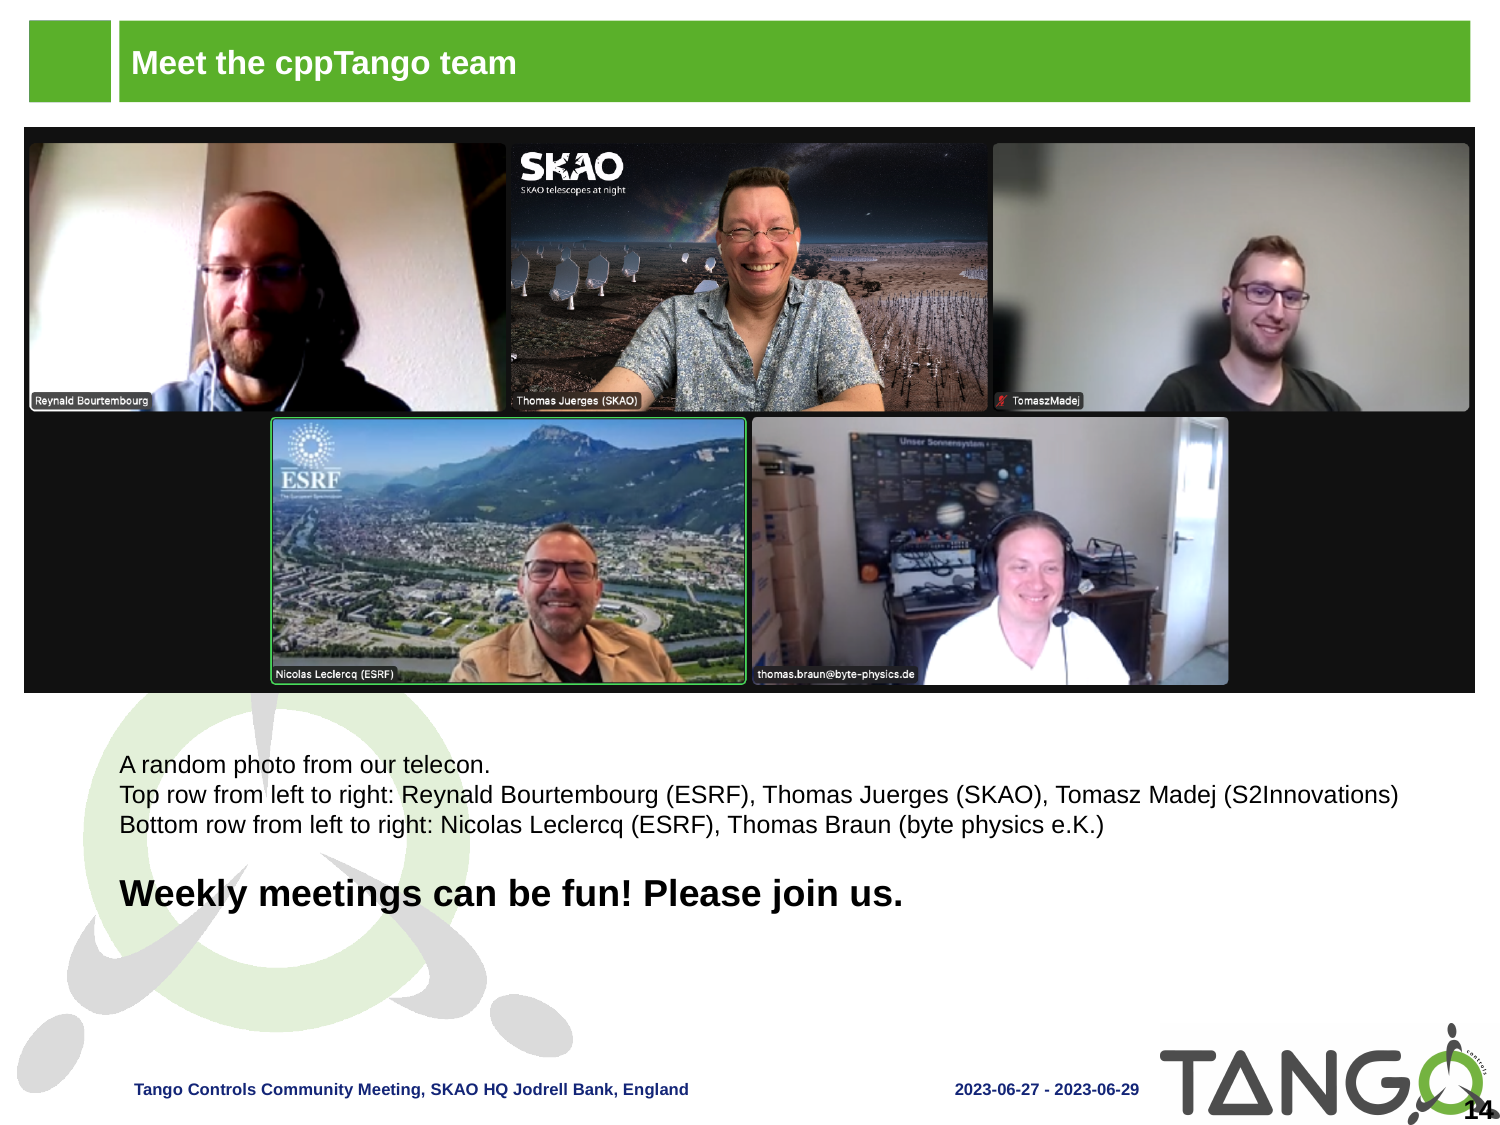

# Meet the cppTango team
A random photo from our telecon.
Top row from left to right: Reynald Bourtembourg (ESRF), Thomas Juerges (SKAO), Tomasz Madej (S2Innovations)
Bottom row from left to right: Nicolas Leclercq (ESRF), Thomas Braun (byte physics e.K.)
Weekly meetings can be fun! Please join us.